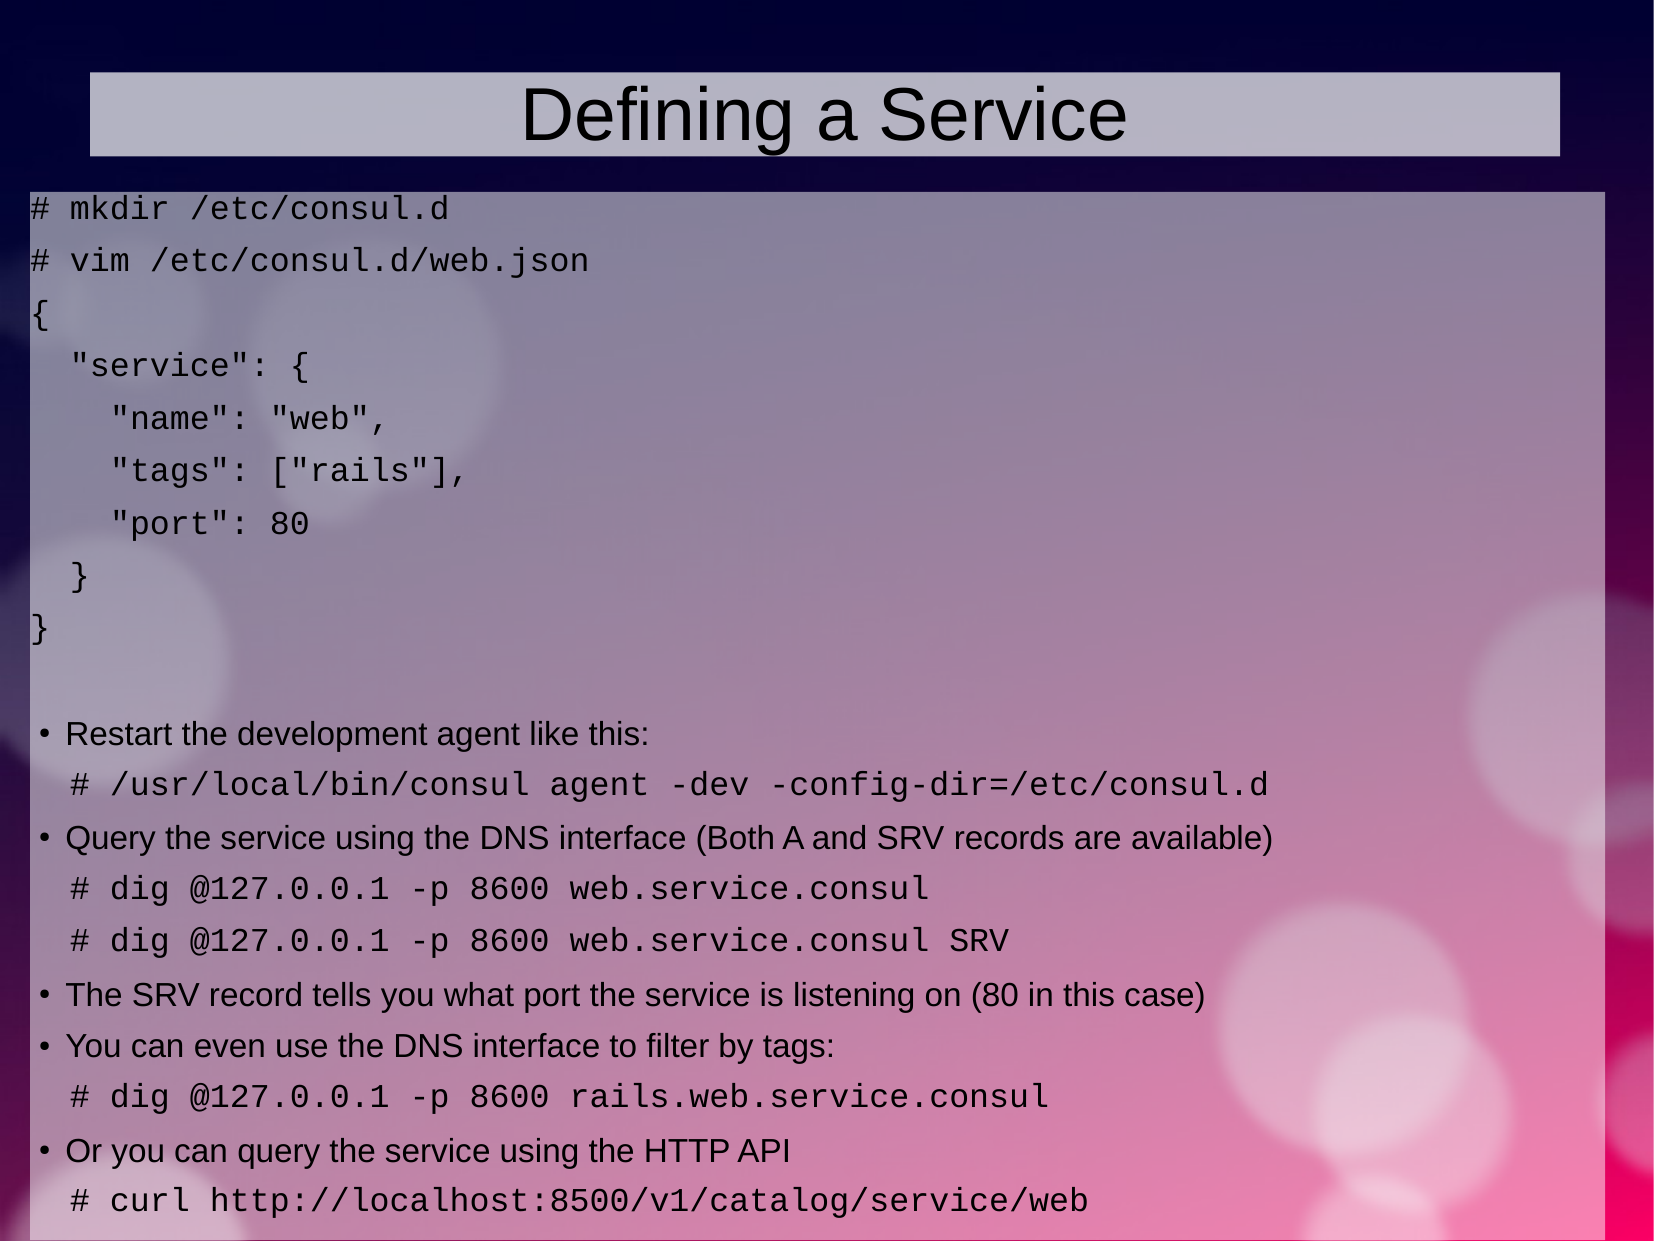

Defining a Service
# # mkdir /etc/consul.d
# vim /etc/consul.d/web.json
{
 "service": {
 "name": "web",
 "tags": ["rails"],
 "port": 80
 }
}
Restart the development agent like this:
 # /usr/local/bin/consul agent -dev -config-dir=/etc/consul.d
Query the service using the DNS interface (Both A and SRV records are available)
 # dig @127.0.0.1 -p 8600 web.service.consul
 # dig @127.0.0.1 -p 8600 web.service.consul SRV
The SRV record tells you what port the service is listening on (80 in this case)
You can even use the DNS interface to filter by tags:
 # dig @127.0.0.1 -p 8600 rails.web.service.consul
Or you can query the service using the HTTP API
 # curl http://localhost:8500/v1/catalog/service/web